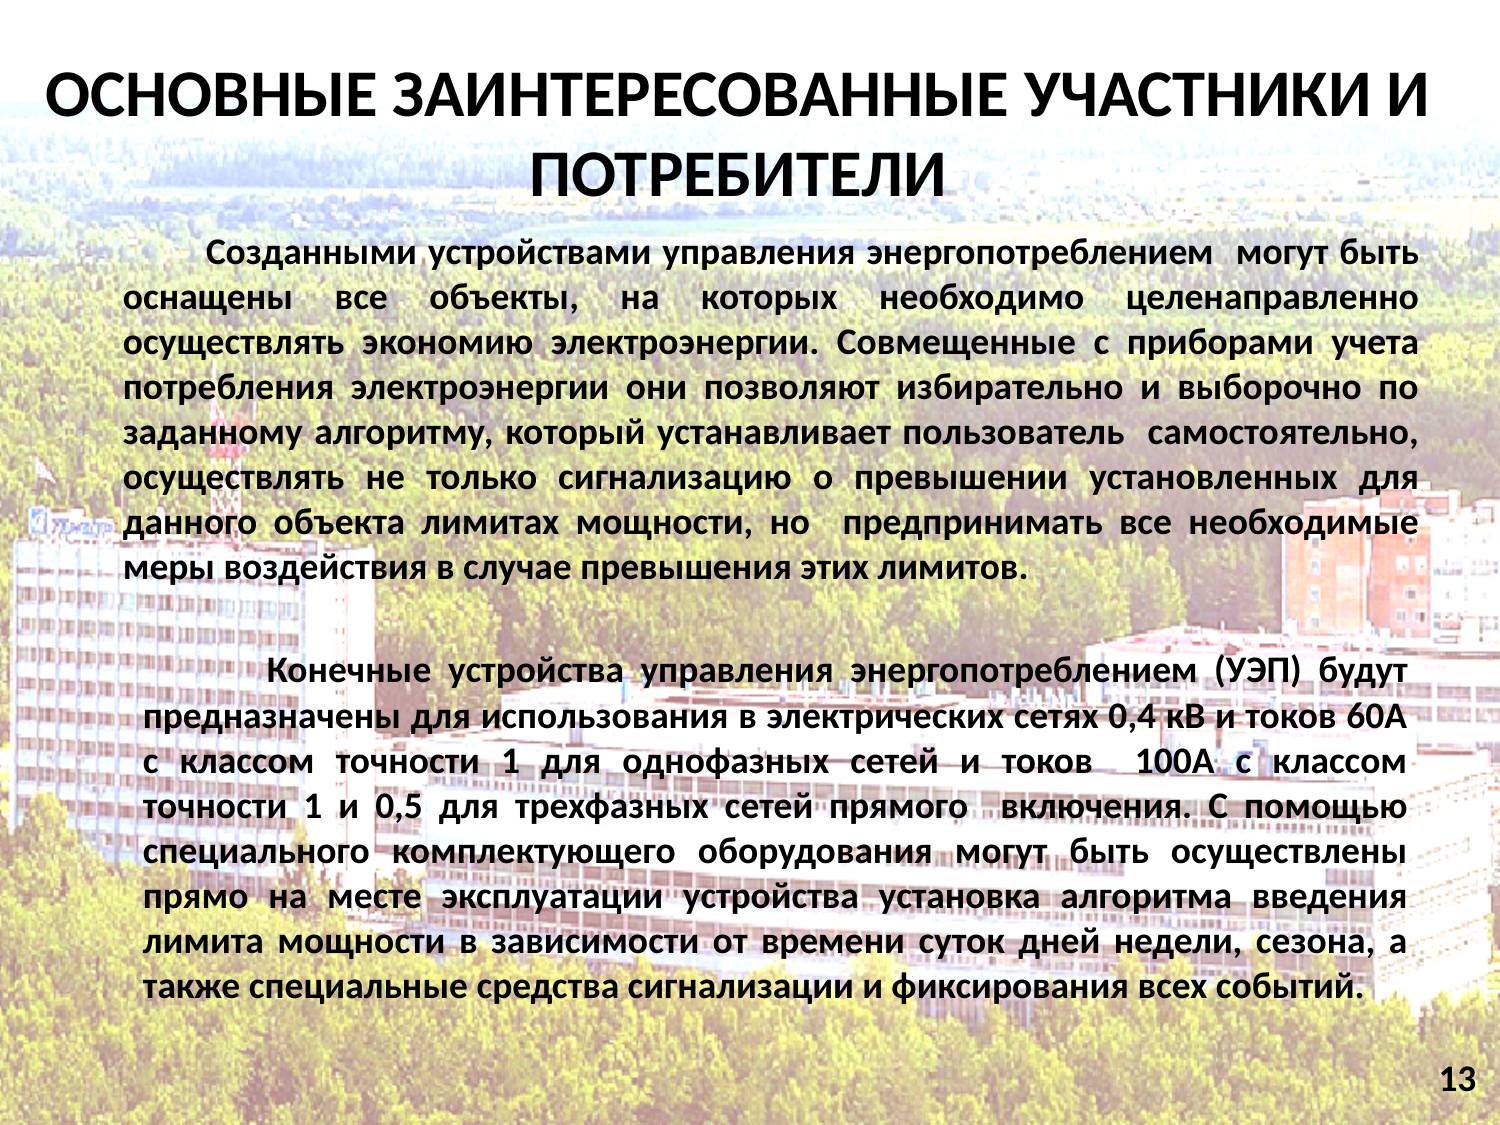

ОСНОВНЫЕ ЗАИНТЕРЕСОВАННЫЕ УЧАСТНИКИ И ПОТРЕБИТЕЛИ
 Созданными устройствами управления энергопотреблением могут быть оснащены все объекты, на которых необходимо целенаправленно осуществлять экономию электроэнергии. Совмещенные с приборами учета потребления электроэнергии они позволяют избирательно и выборочно по заданному алгоритму, который устанавливает пользователь самостоятельно, осуществлять не только сигнализацию о превышении установленных для данного объекта лимитах мощности, но предпринимать все необходимые меры воздействия в случае превышения этих лимитов.
 Конечные устройства управления энергопотреблением (УЭП) будут предназначены для использования в электрических сетях 0,4 кВ и токов 60А с классом точности 1 для однофазных сетей и токов 100А с классом точности 1 и 0,5 для трехфазных сетей прямого включения. С помощью специального комплектующего оборудования могут быть осуществлены прямо на месте эксплуатации устройства установка алгоритма введения лимита мощности в зависимости от времени суток дней недели, сезона, а также специальные средства сигнализации и фиксирования всех событий.
13